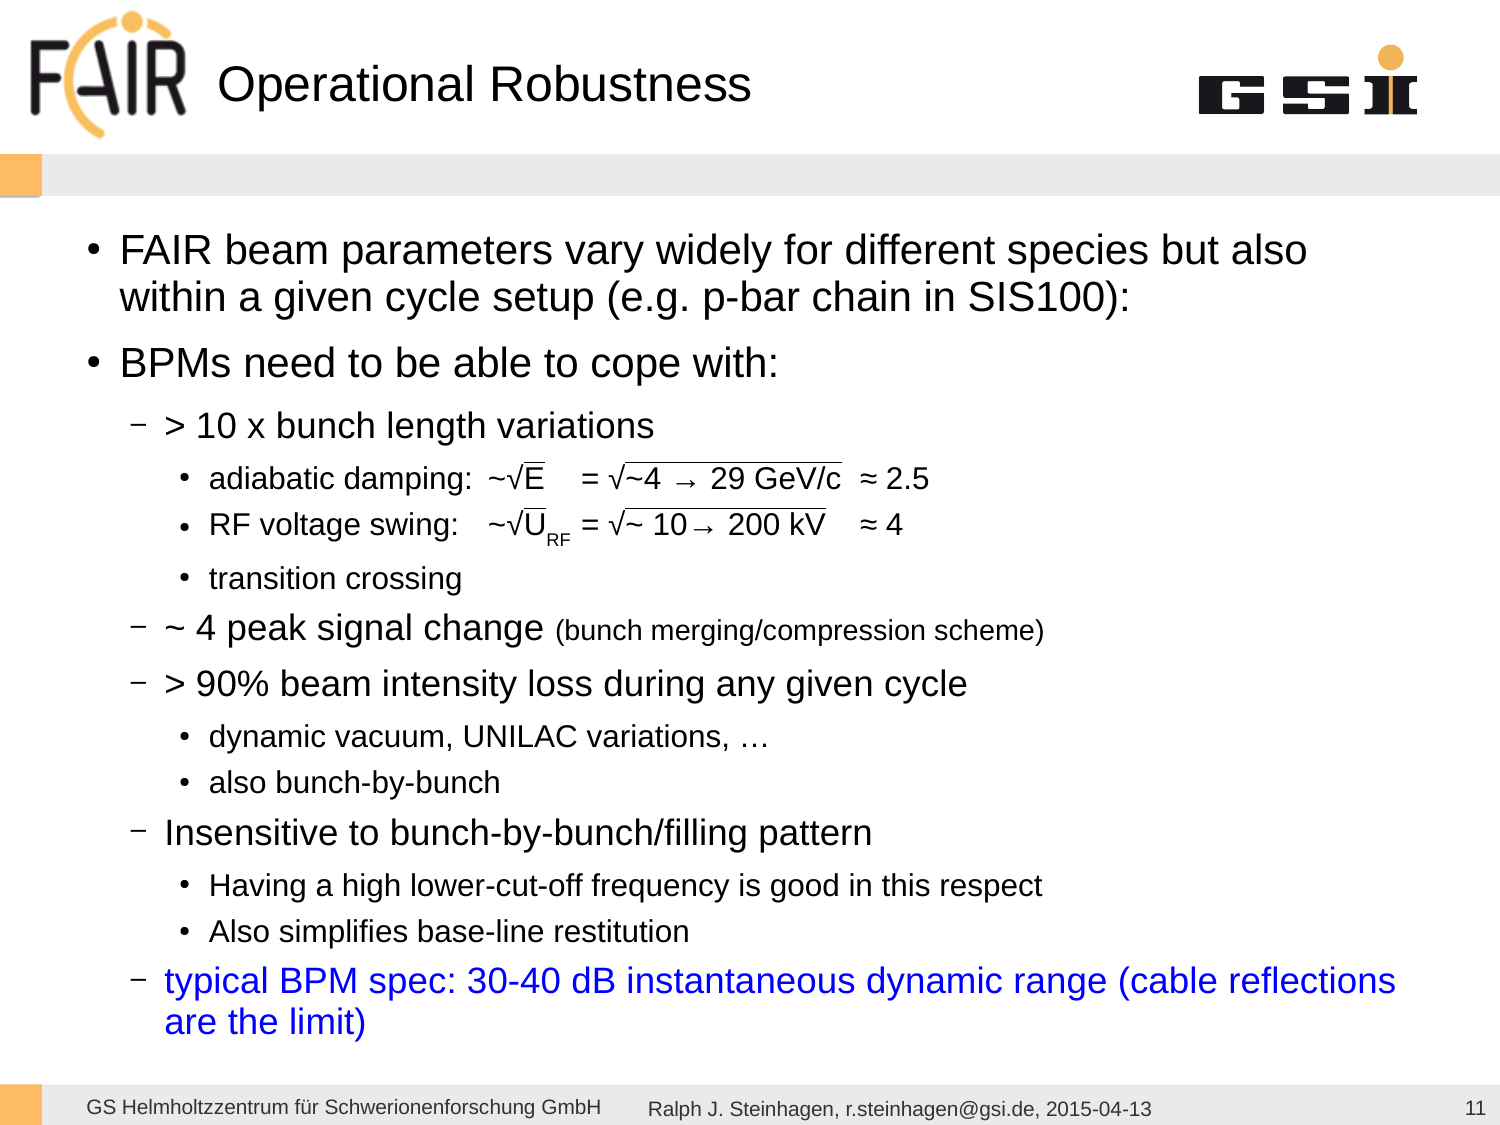

# Operational Robustness
FAIR beam parameters vary widely for different species but also within a given cycle setup (e.g. p-bar chain in SIS100):
BPMs need to be able to cope with:
> 10 x bunch length variations
adiabatic damping: 	~√E 	= √~4 → 29 GeV/c 	≈ 2.5
RF voltage swing: 	~√URF	= √~ 10→ 200 kV 	≈ 4
transition crossing
~ 4 peak signal change (bunch merging/compression scheme)
> 90% beam intensity loss during any given cycle
dynamic vacuum, UNILAC variations, …
also bunch-by-bunch
Insensitive to bunch-by-bunch/filling pattern
Having a high lower-cut-off frequency is good in this respect
Also simplifies base-line restitution
typical BPM spec: 30-40 dB instantaneous dynamic range (cable reflections are the limit)